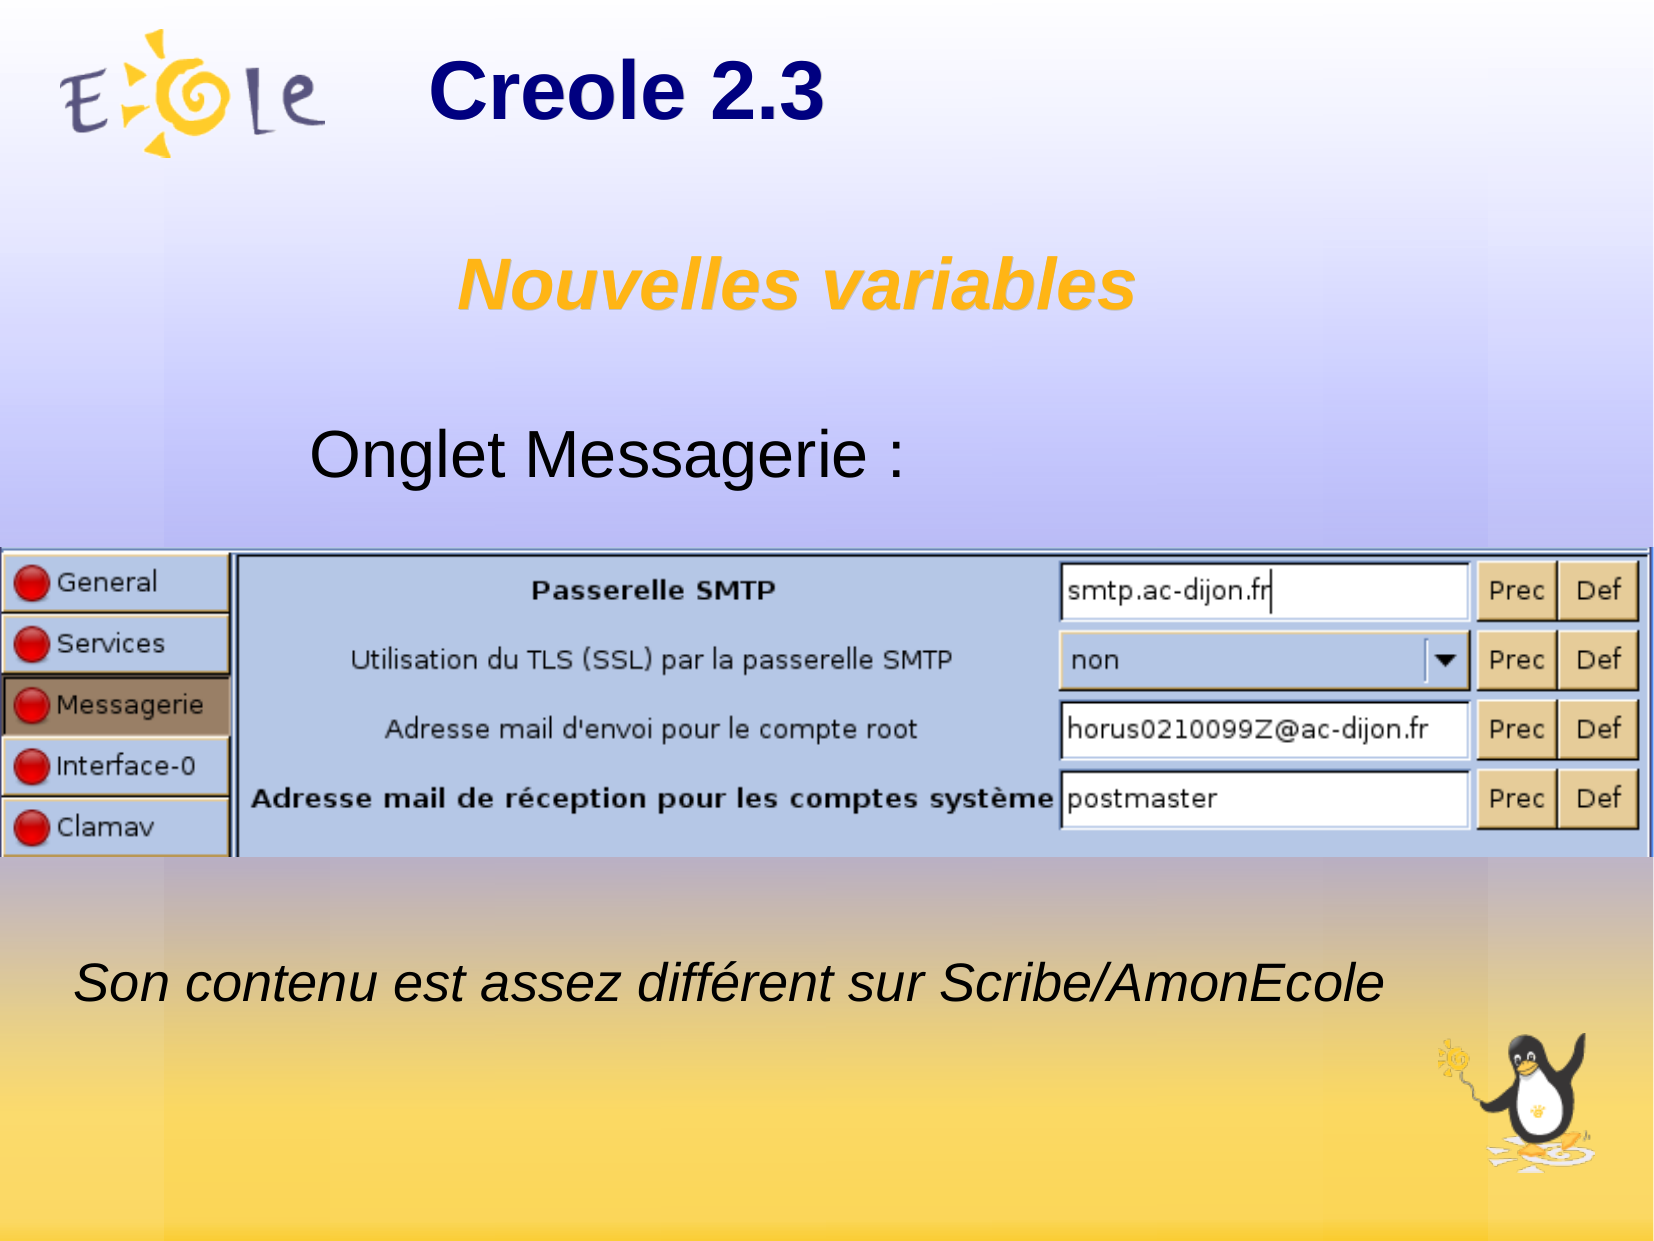

Creole 2.3
Nouvelles variables
Onglet Messagerie :
Son contenu est assez différent sur Scribe/AmonEcole